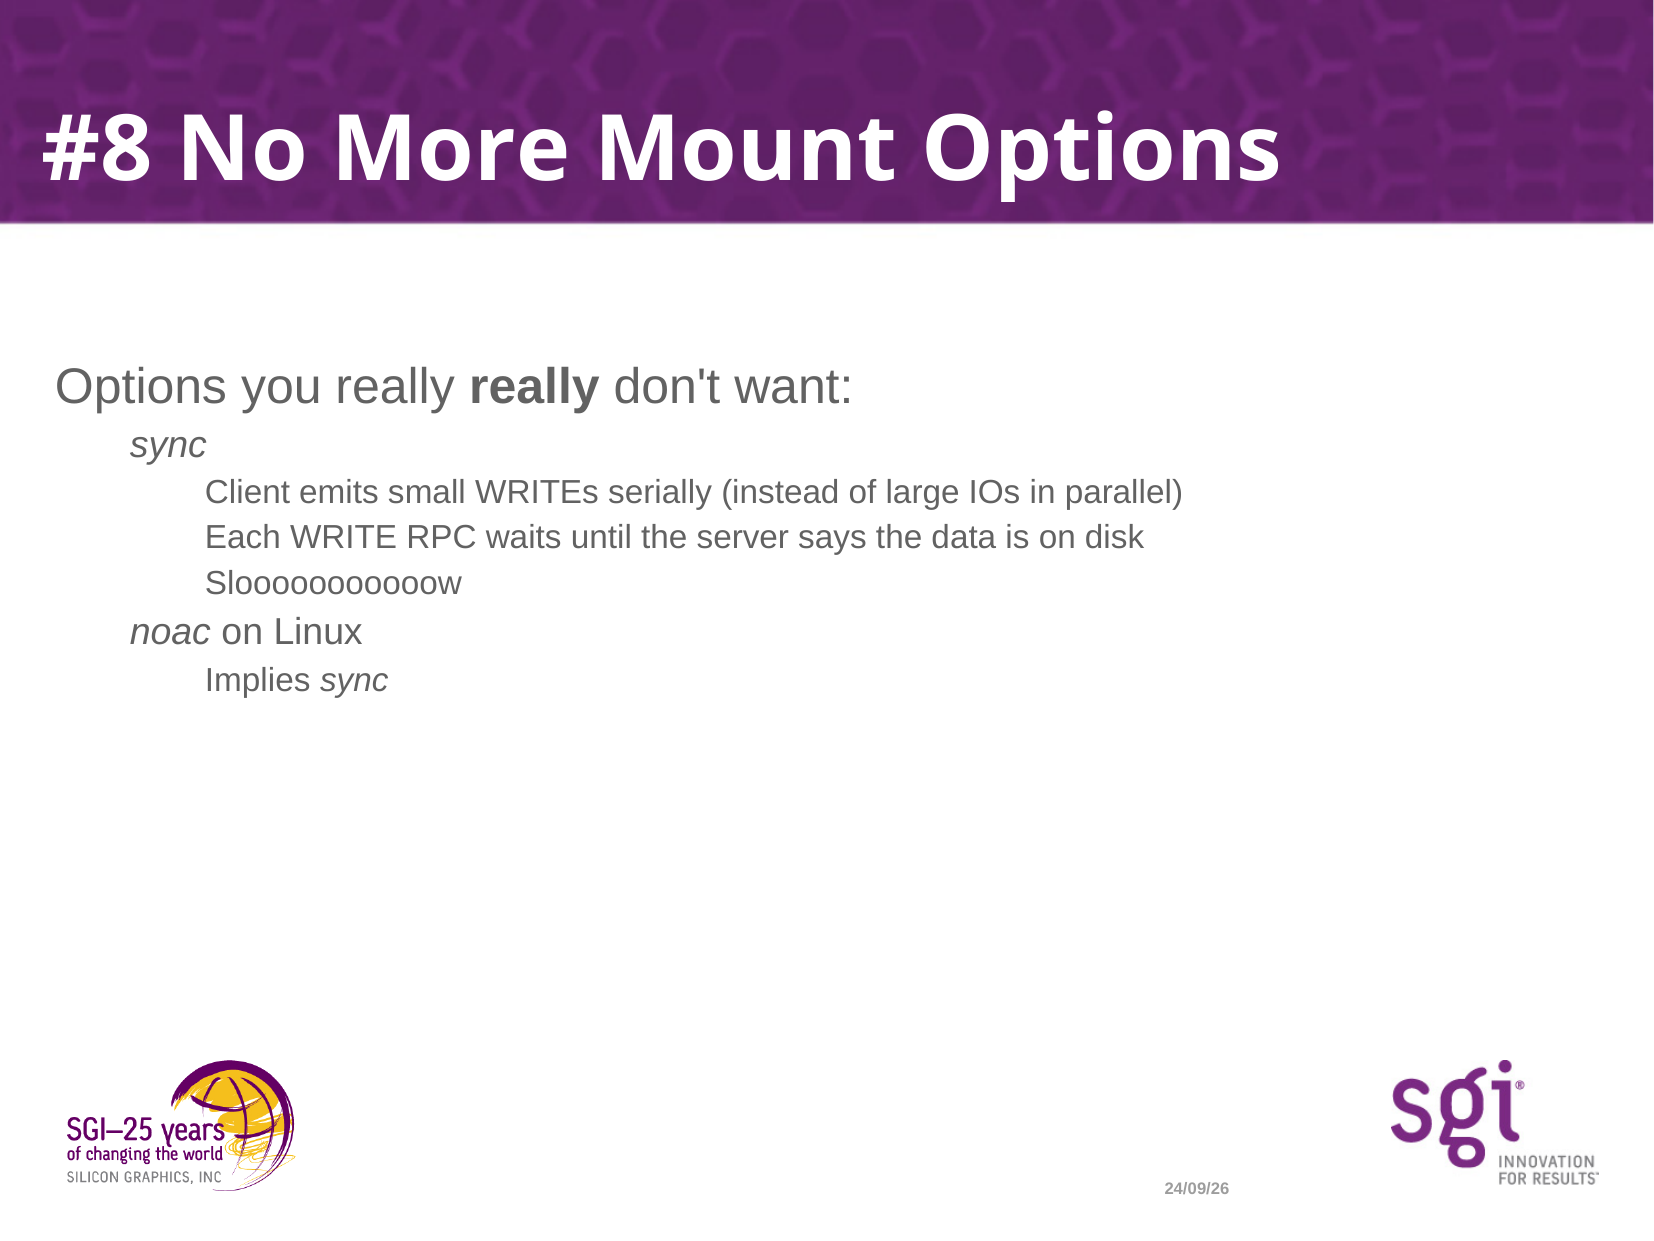

# #8 No More Mount Options
Options you really really don't want:
sync
Client emits small WRITEs serially (instead of large IOs in parallel)
Each WRITE RPC waits until the server says the data is on disk
Slooooooooooow
noac on Linux
Implies sync